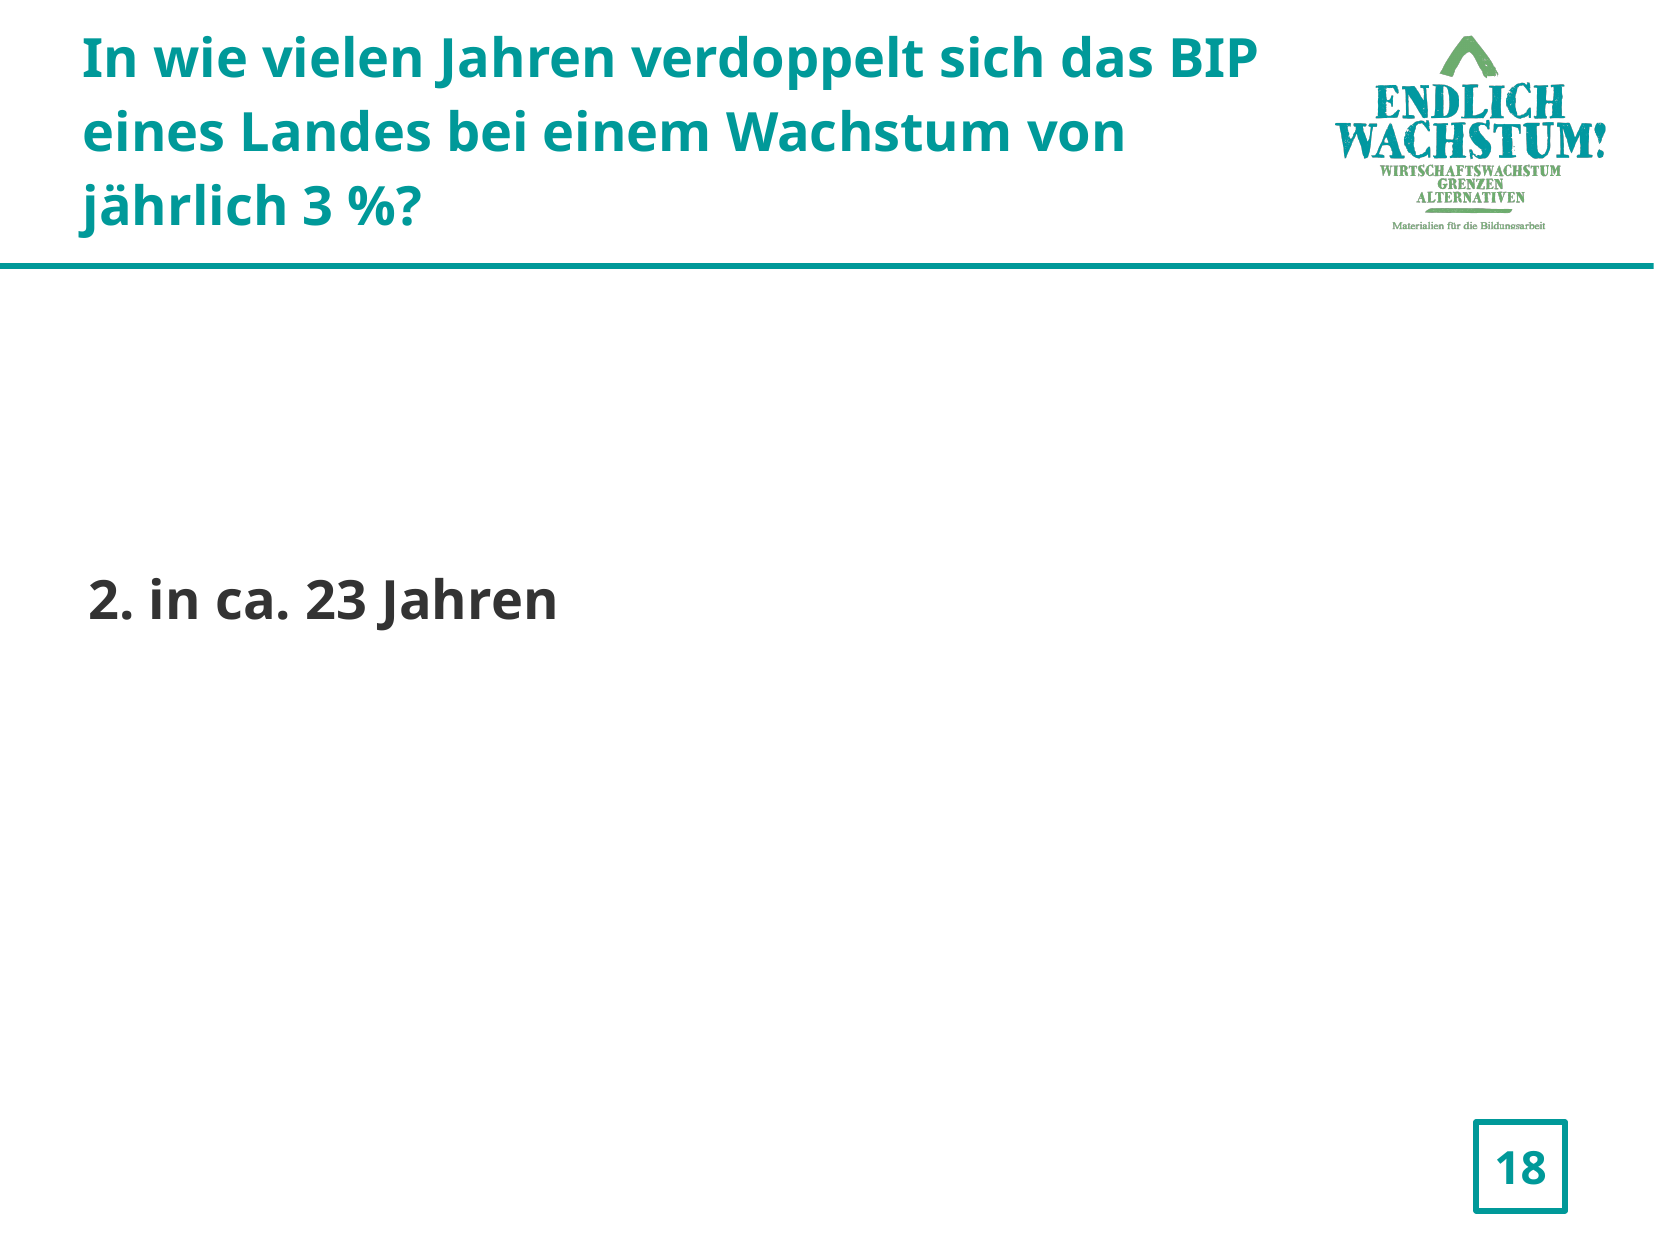

# In wie vielen Jahren verdoppelt sich das BIP eines Landes bei einem Wachstum von jährlich 3 %?
2. in ca. 23 Jahren
18